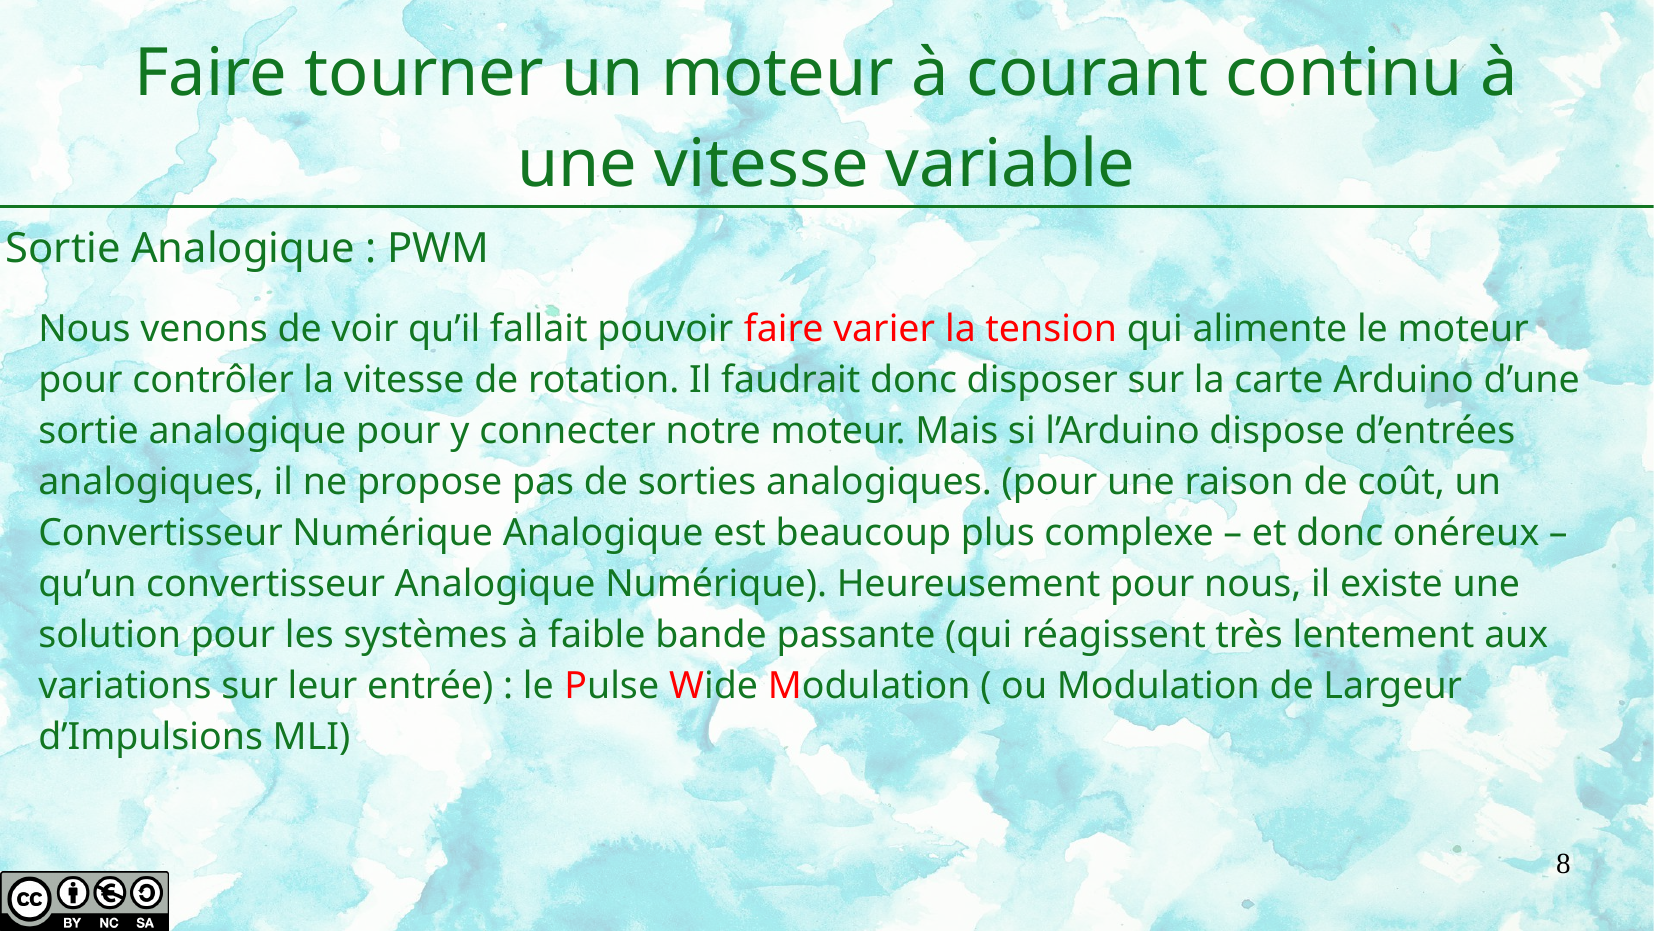

# Faire tourner un moteur à courant continu à une vitesse variable
Sortie Analogique : PWM
Nous venons de voir qu’il fallait pouvoir faire varier la tension qui alimente le moteur pour contrôler la vitesse de rotation. Il faudrait donc disposer sur la carte Arduino d’une sortie analogique pour y connecter notre moteur. Mais si l’Arduino dispose d’entrées analogiques, il ne propose pas de sorties analogiques. (pour une raison de coût, un Convertisseur Numérique Analogique est beaucoup plus complexe – et donc onéreux – qu’un convertisseur Analogique Numérique). Heureusement pour nous, il existe une solution pour les systèmes à faible bande passante (qui réagissent très lentement aux variations sur leur entrée) : le Pulse Wide Modulation ( ou Modulation de Largeur d’Impulsions MLI)
8